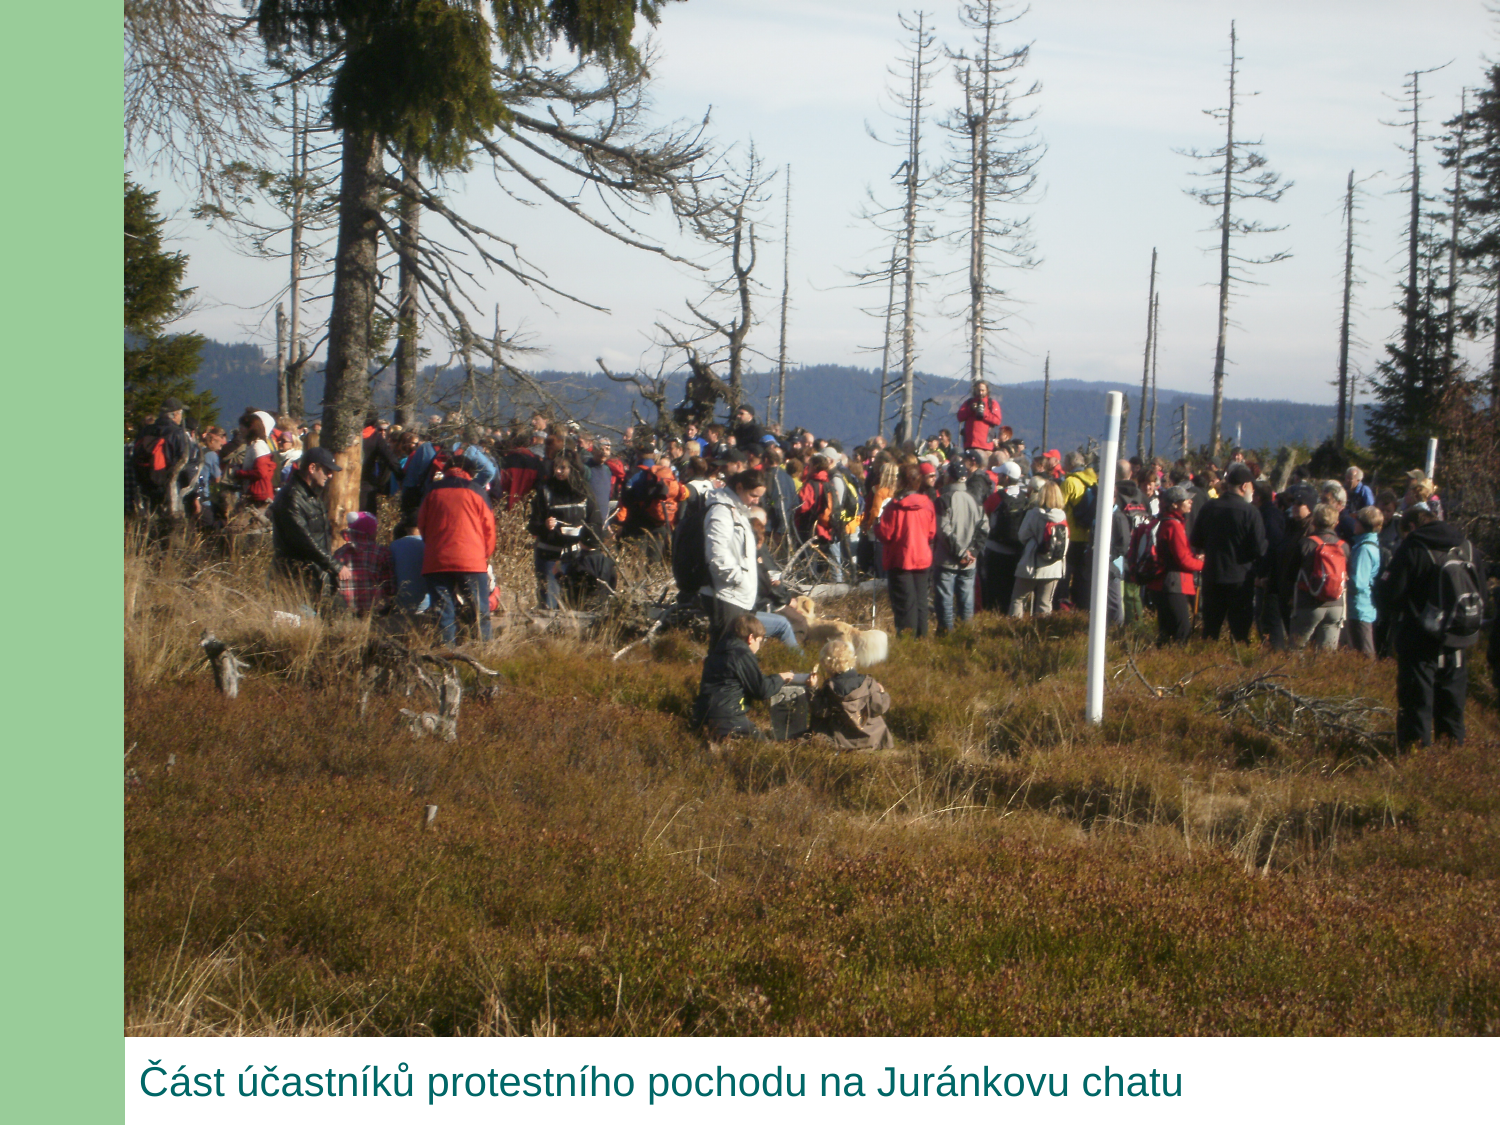

# Část účastníků protestního pochodu na Juránkovu chatu